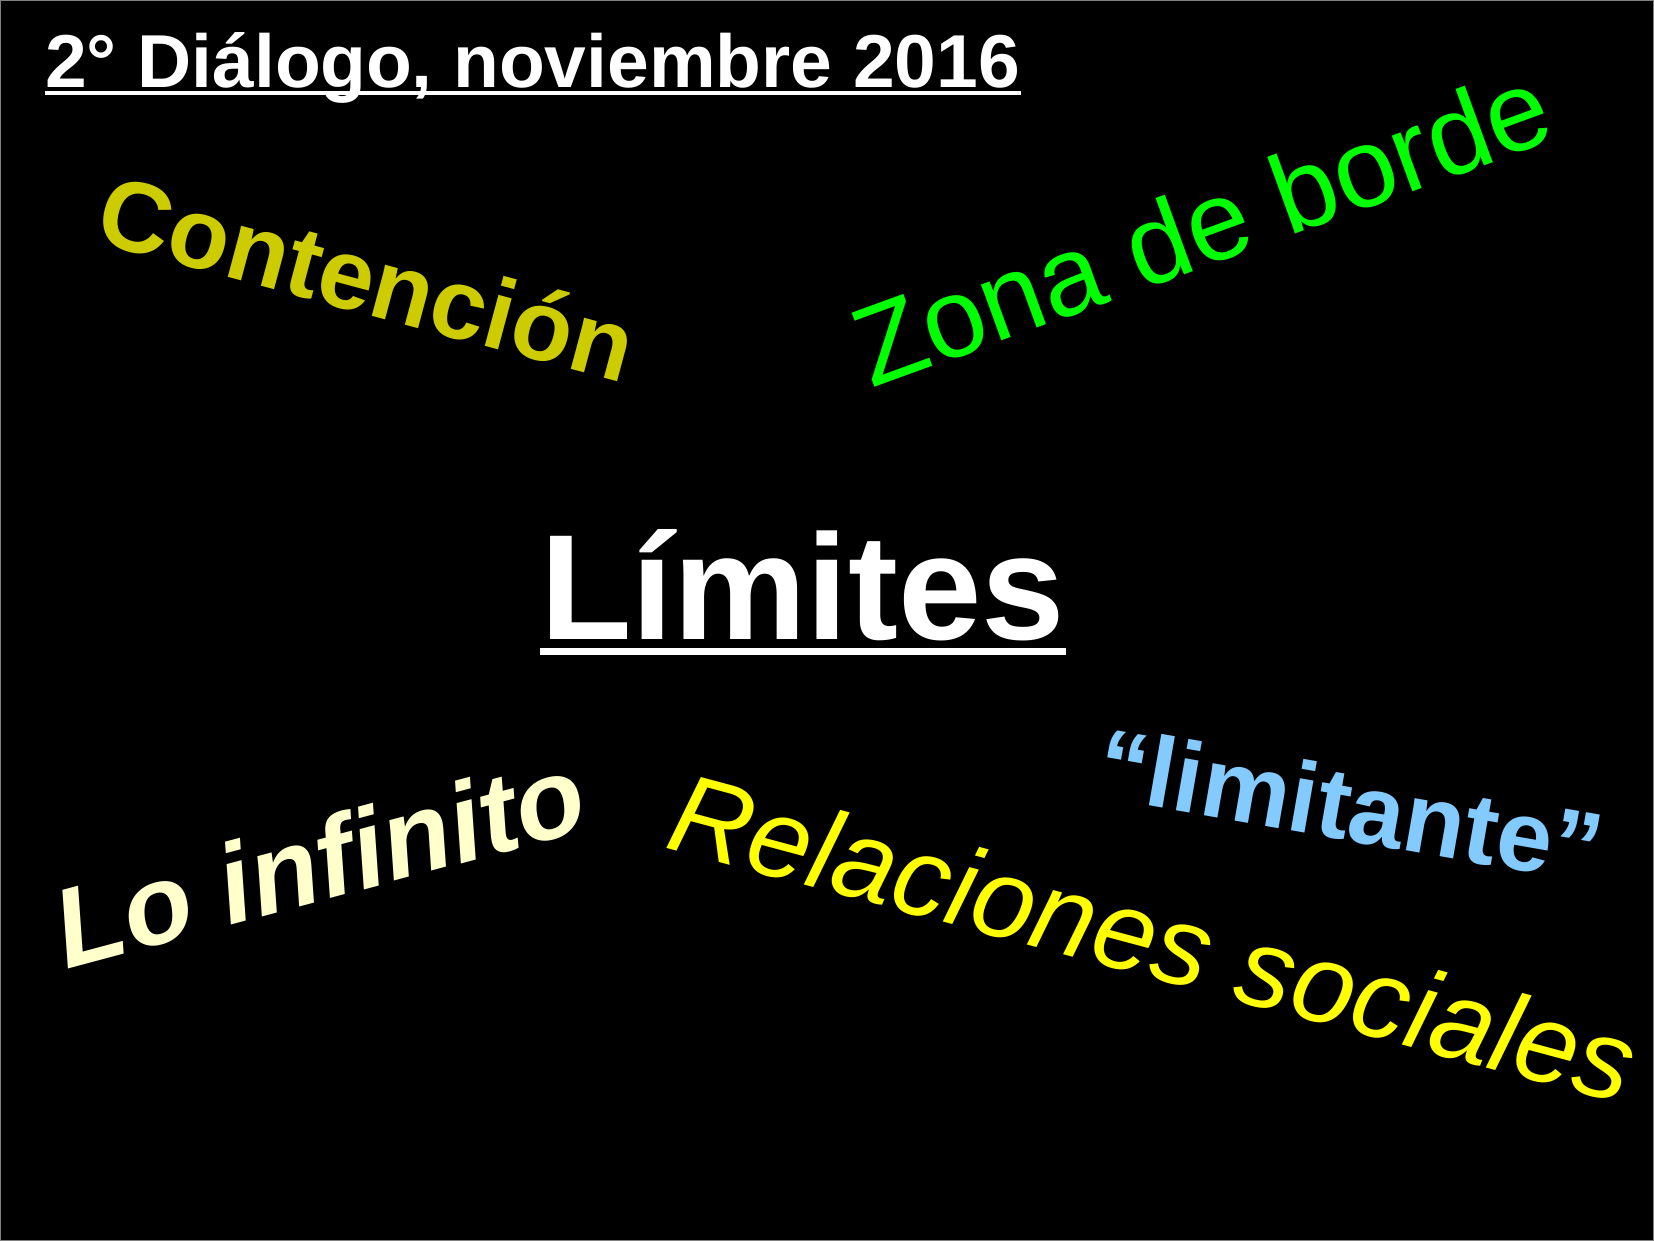

2° Diálogo, noviembre 2016
Zona de borde
Contención
# Límites
“limitante”
Lo infinito
Relaciones sociales